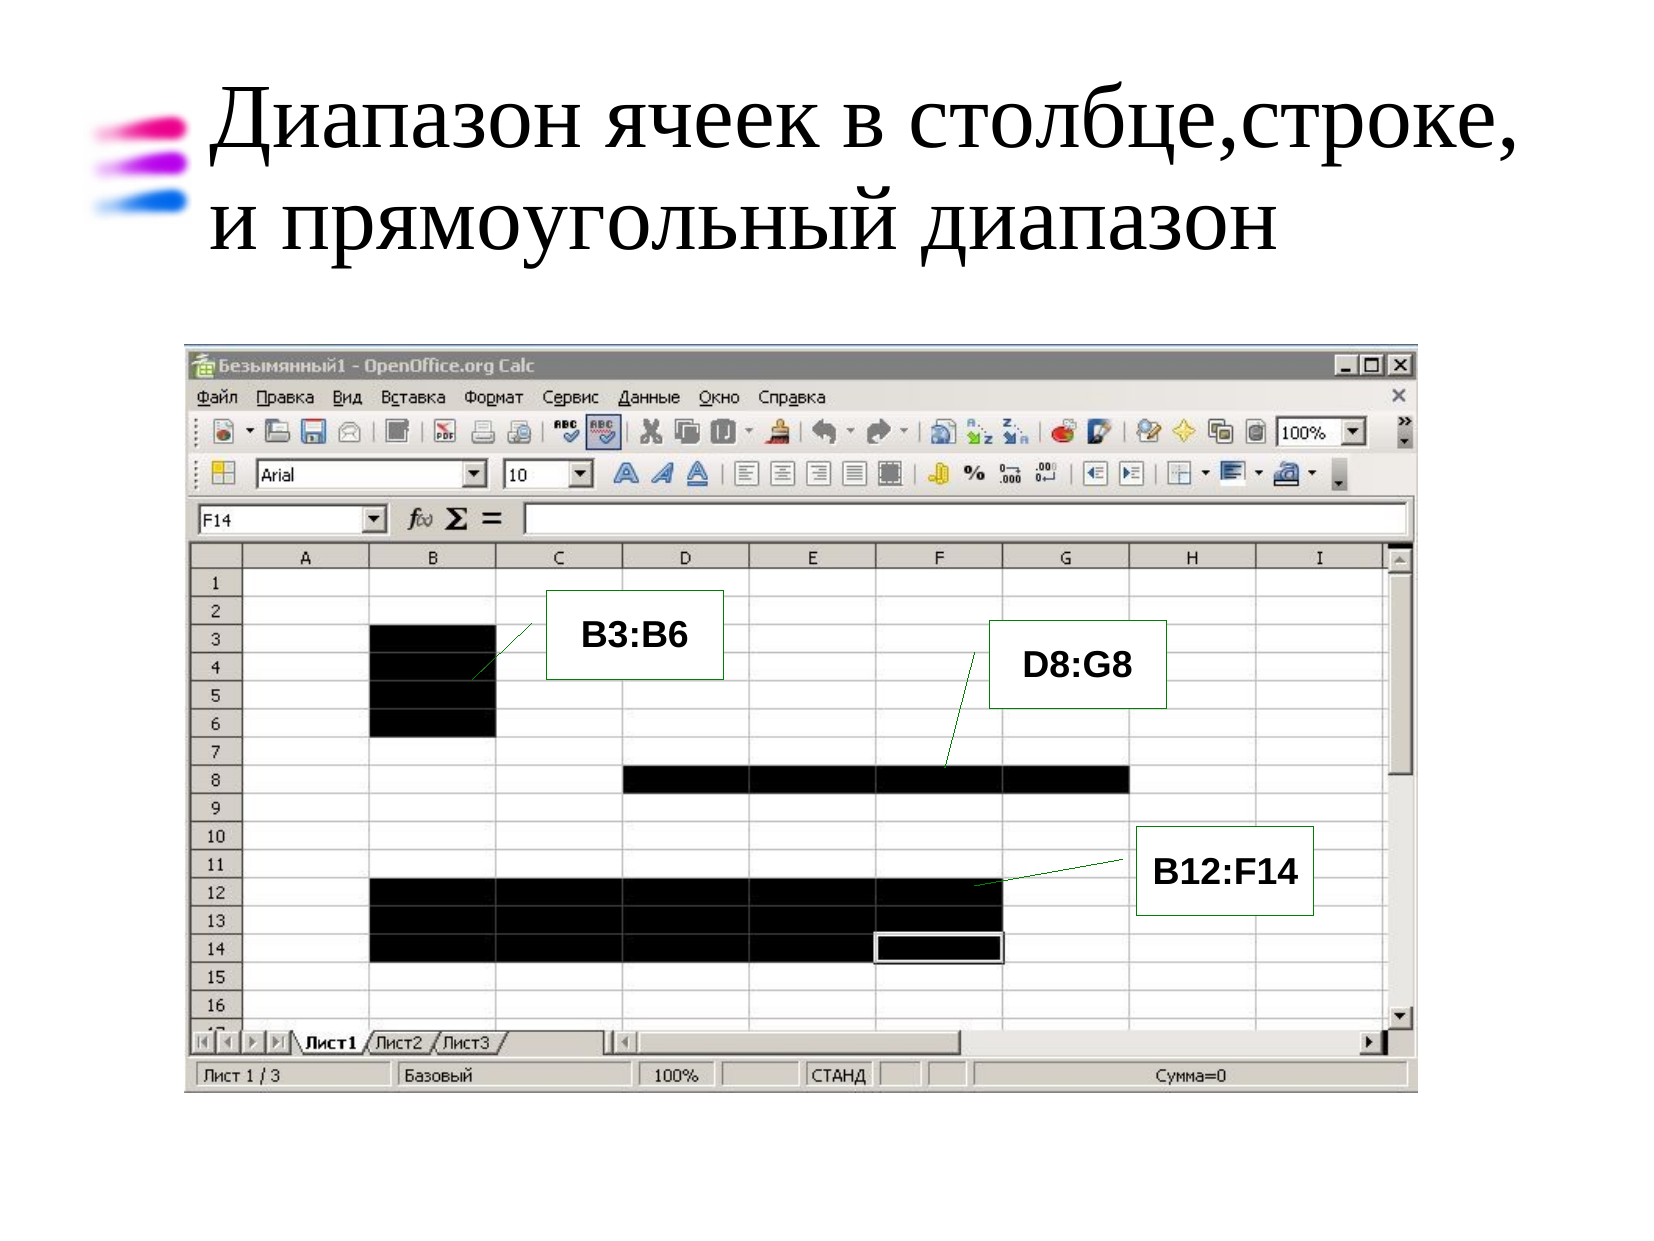

# Диапазон ячеек в столбце,строке, и прямоугольный диапазон
B3:B6
D8:G8
B12:F14